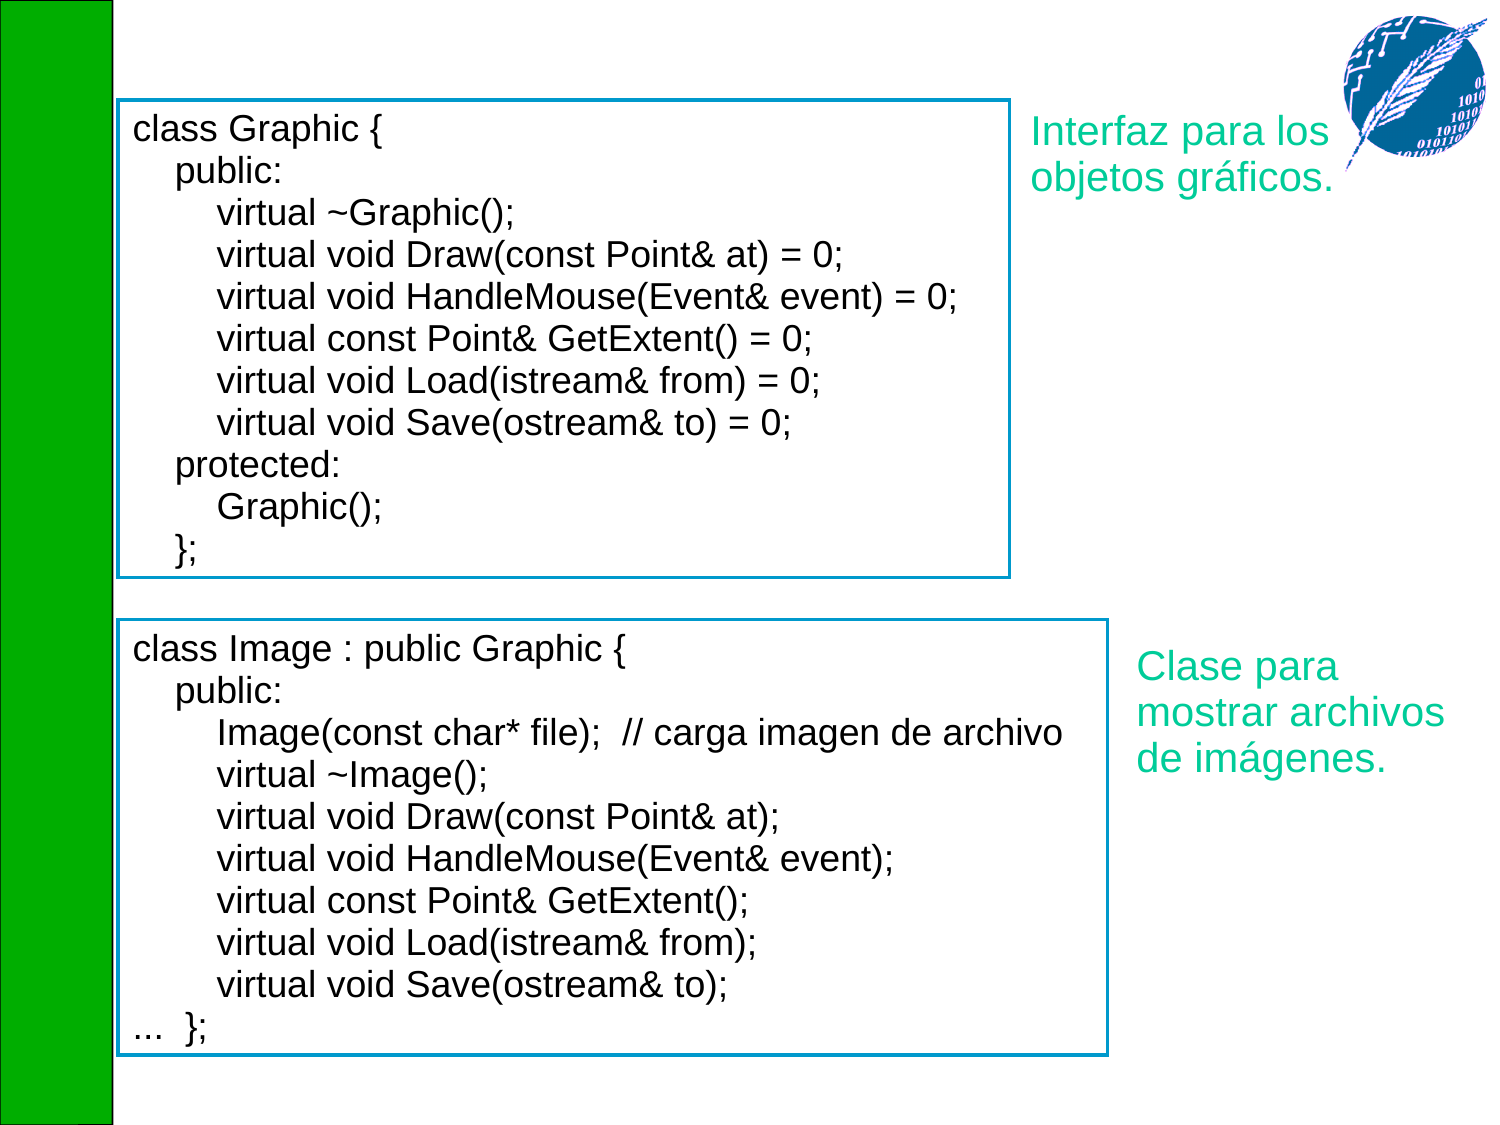

class Graphic {
 public:
 virtual ~Graphic();
 virtual void Draw(const Point& at) = 0;
 virtual void HandleMouse(Event& event) = 0;
 virtual const Point& GetExtent() = 0;
 virtual void Load(istream& from) = 0;
 virtual void Save(ostream& to) = 0;
 protected:
 Graphic();
 };
Interfaz para los objetos gráficos.
class Image : public Graphic {
 public:
 Image(const char* file); // carga imagen de archivo
 virtual ~Image();
 virtual void Draw(const Point& at);
 virtual void HandleMouse(Event& event);
 virtual const Point& GetExtent();
 virtual void Load(istream& from);
 virtual void Save(ostream& to);
... };
Clase para mostrar archivos de imágenes.